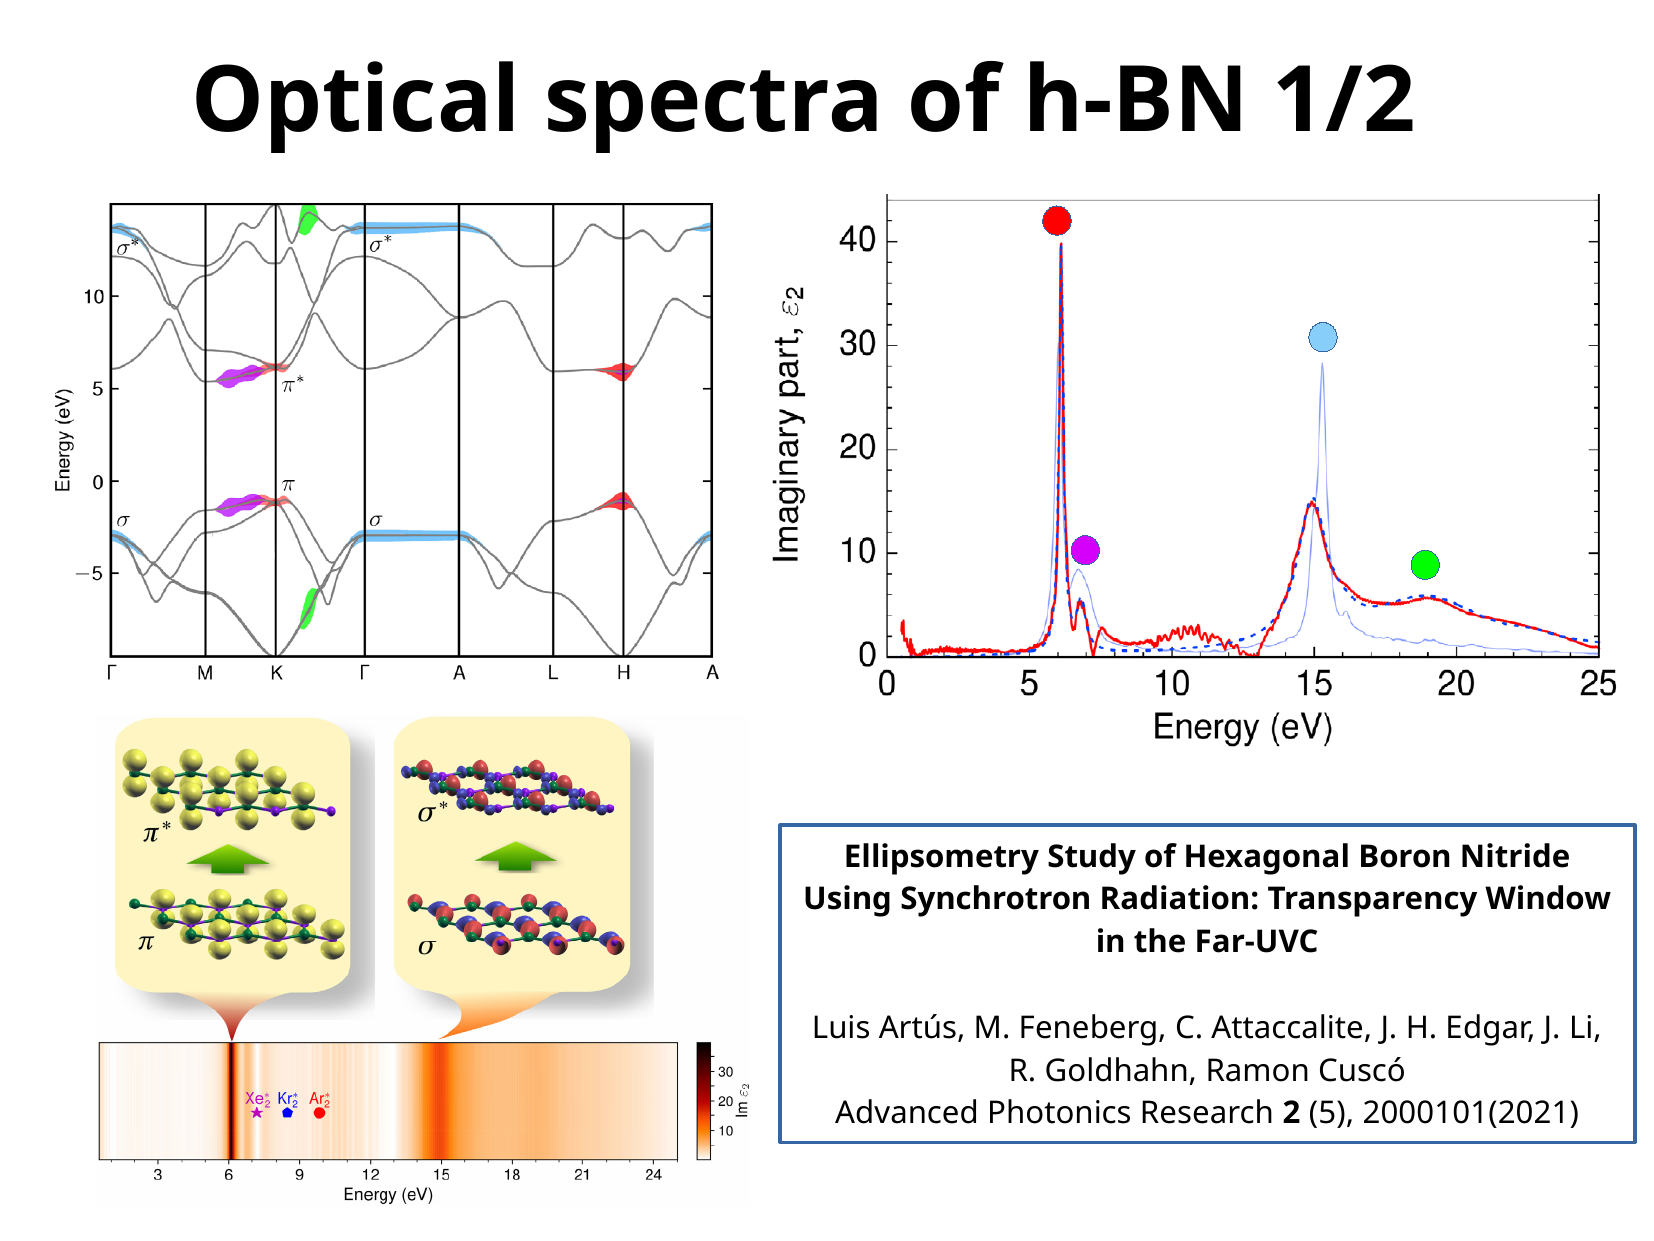

# Optical spectra of h-BN 1/2
Ellipsometry Study of Hexagonal Boron Nitride Using Synchrotron Radiation: Transparency Window in the Far‐UVC
Luis Artús, M. Feneberg, C. Attaccalite, J. H. Edgar, J. Li, R. Goldhahn, Ramon Cuscó
Advanced Photonics Research 2 (5), 2000101(2021)